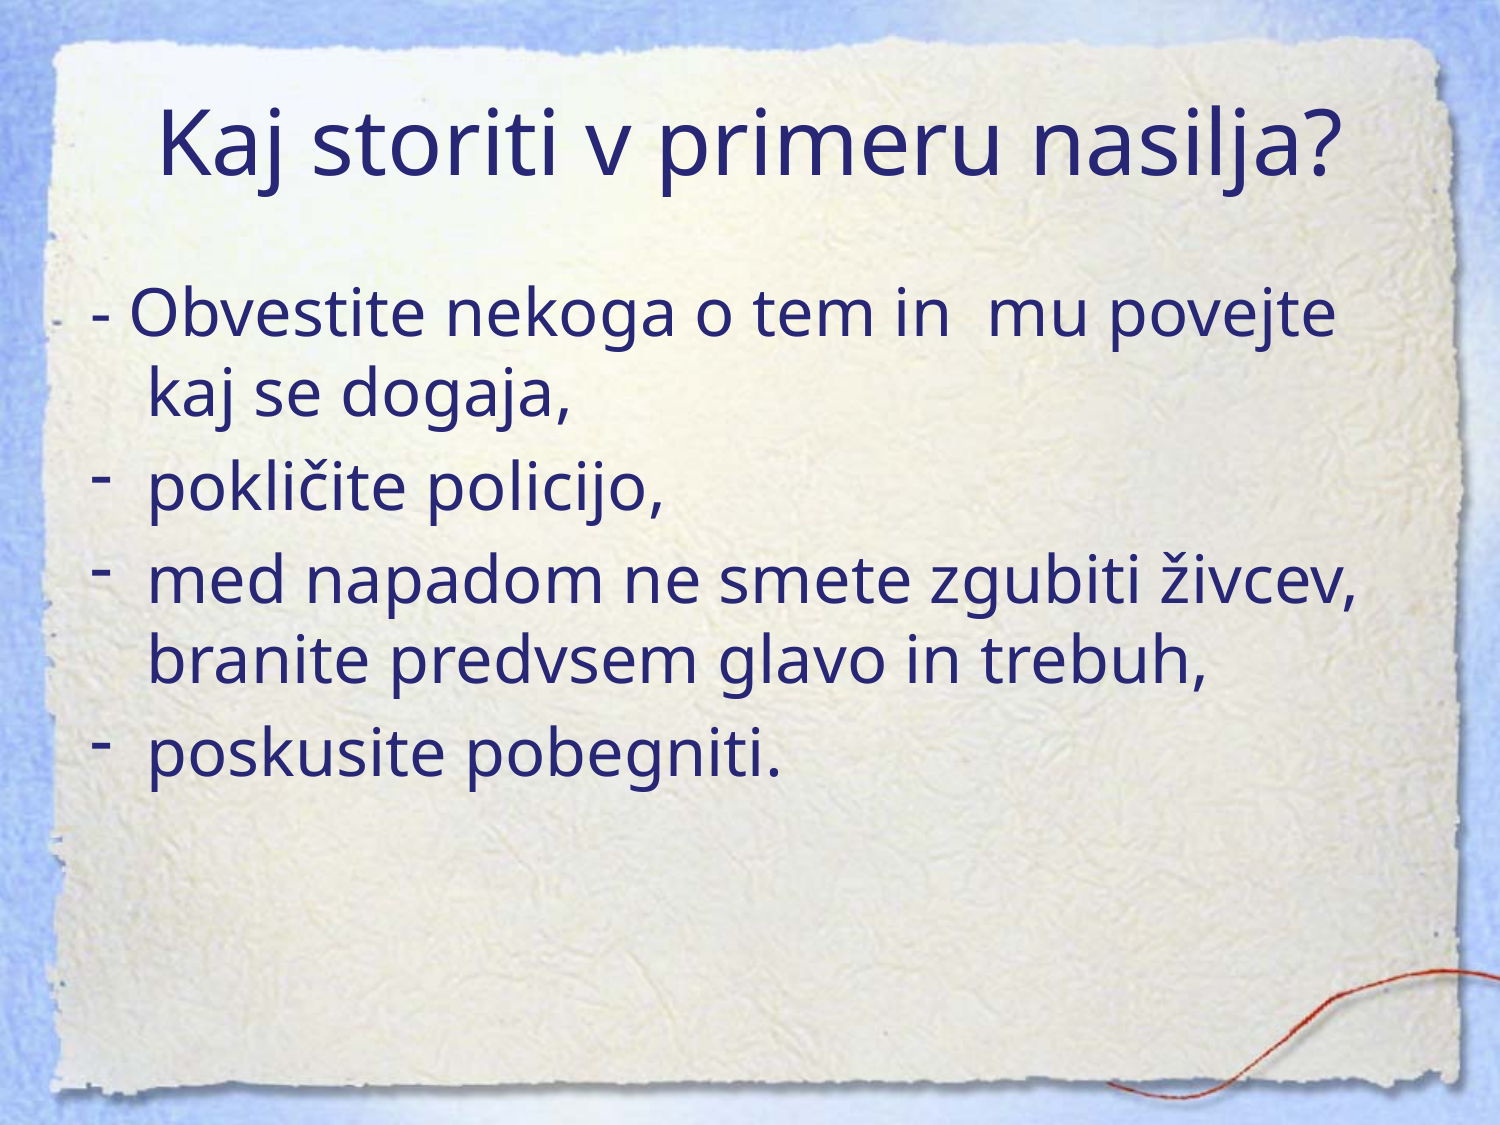

# Kaj storiti v primeru nasilja?
- Obvestite nekoga o tem in mu povejte kaj se dogaja,
pokličite policijo,
med napadom ne smete zgubiti živcev, branite predvsem glavo in trebuh,
poskusite pobegniti.